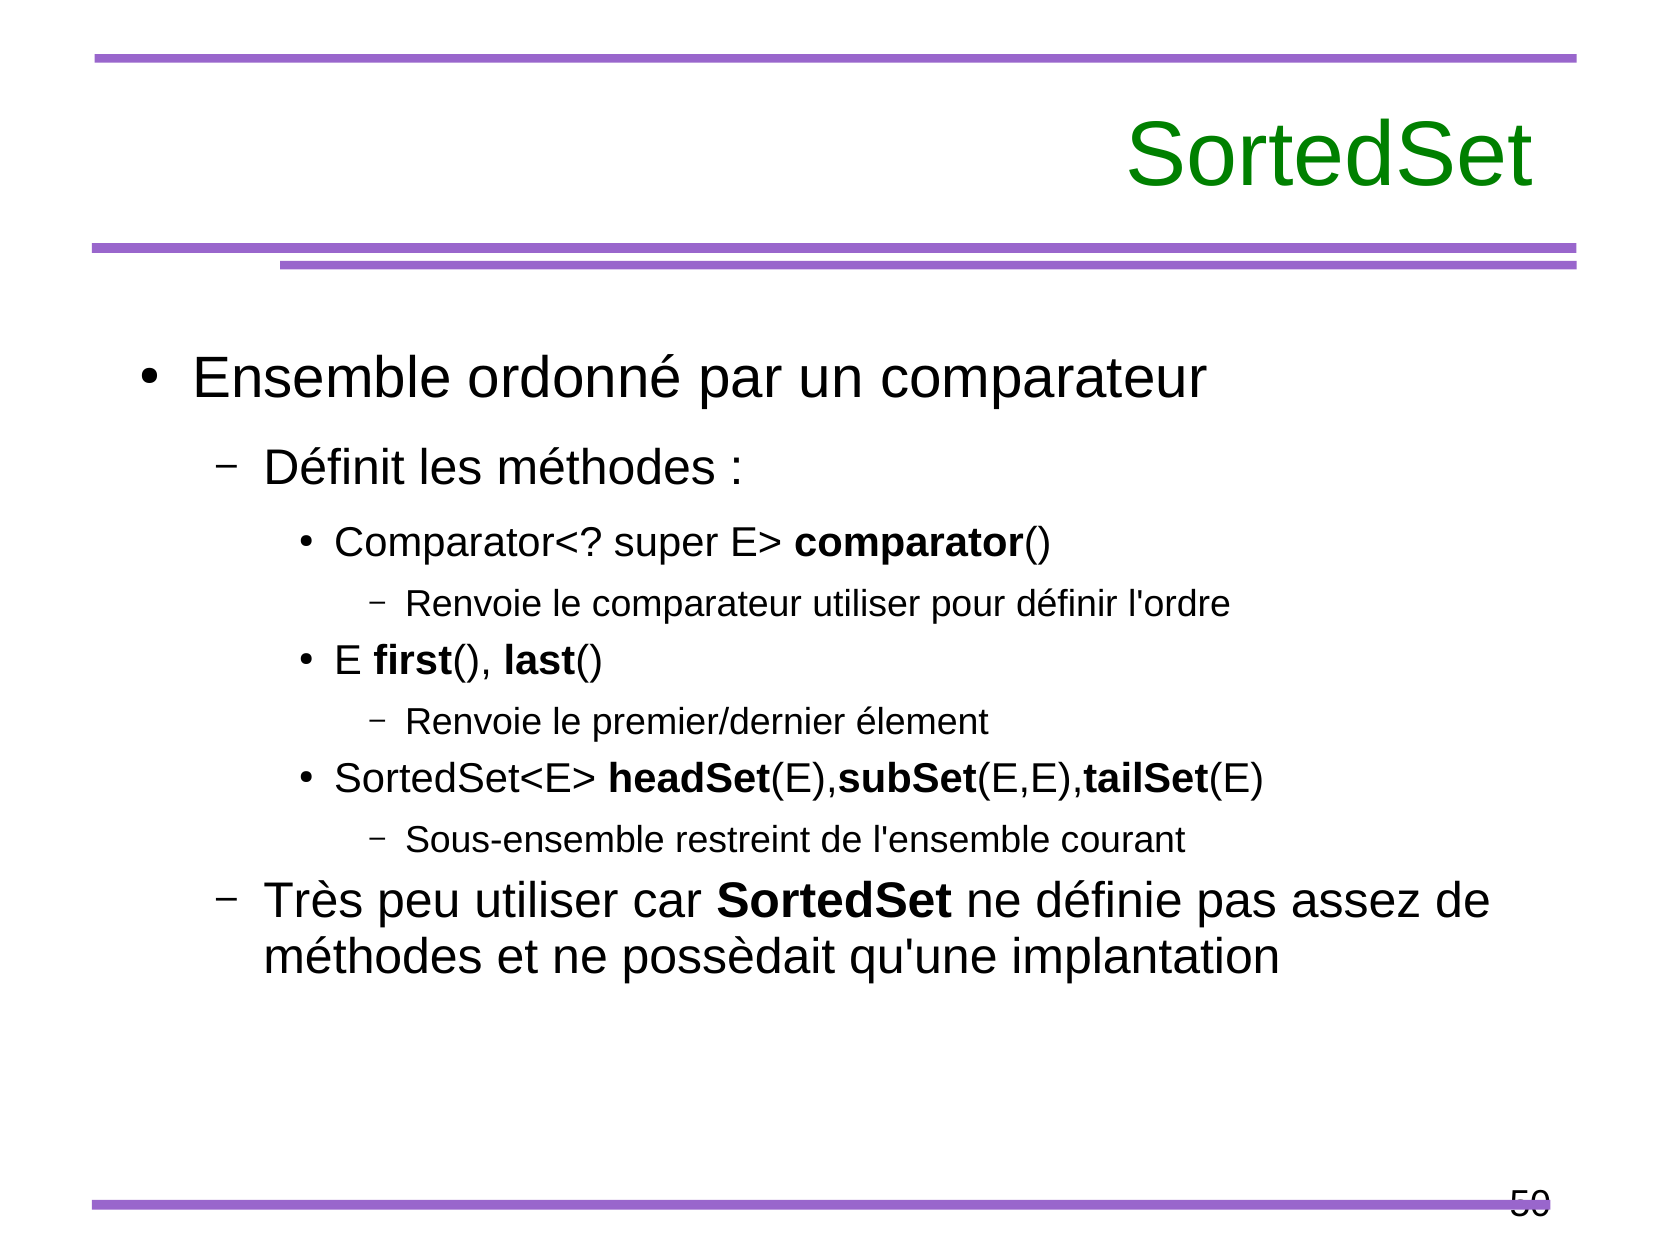

# SortedSet
Ensemble ordonné par un comparateur
Définit les méthodes :
Comparator<? super E> comparator()
Renvoie le comparateur utiliser pour définir l'ordre
E first(), last()
Renvoie le premier/dernier élement
SortedSet<E> headSet(E),subSet(E,E),tailSet(E)
Sous-ensemble restreint de l'ensemble courant
Très peu utiliser car SortedSet ne définie pas assez de méthodes et ne possèdait qu'une implantation